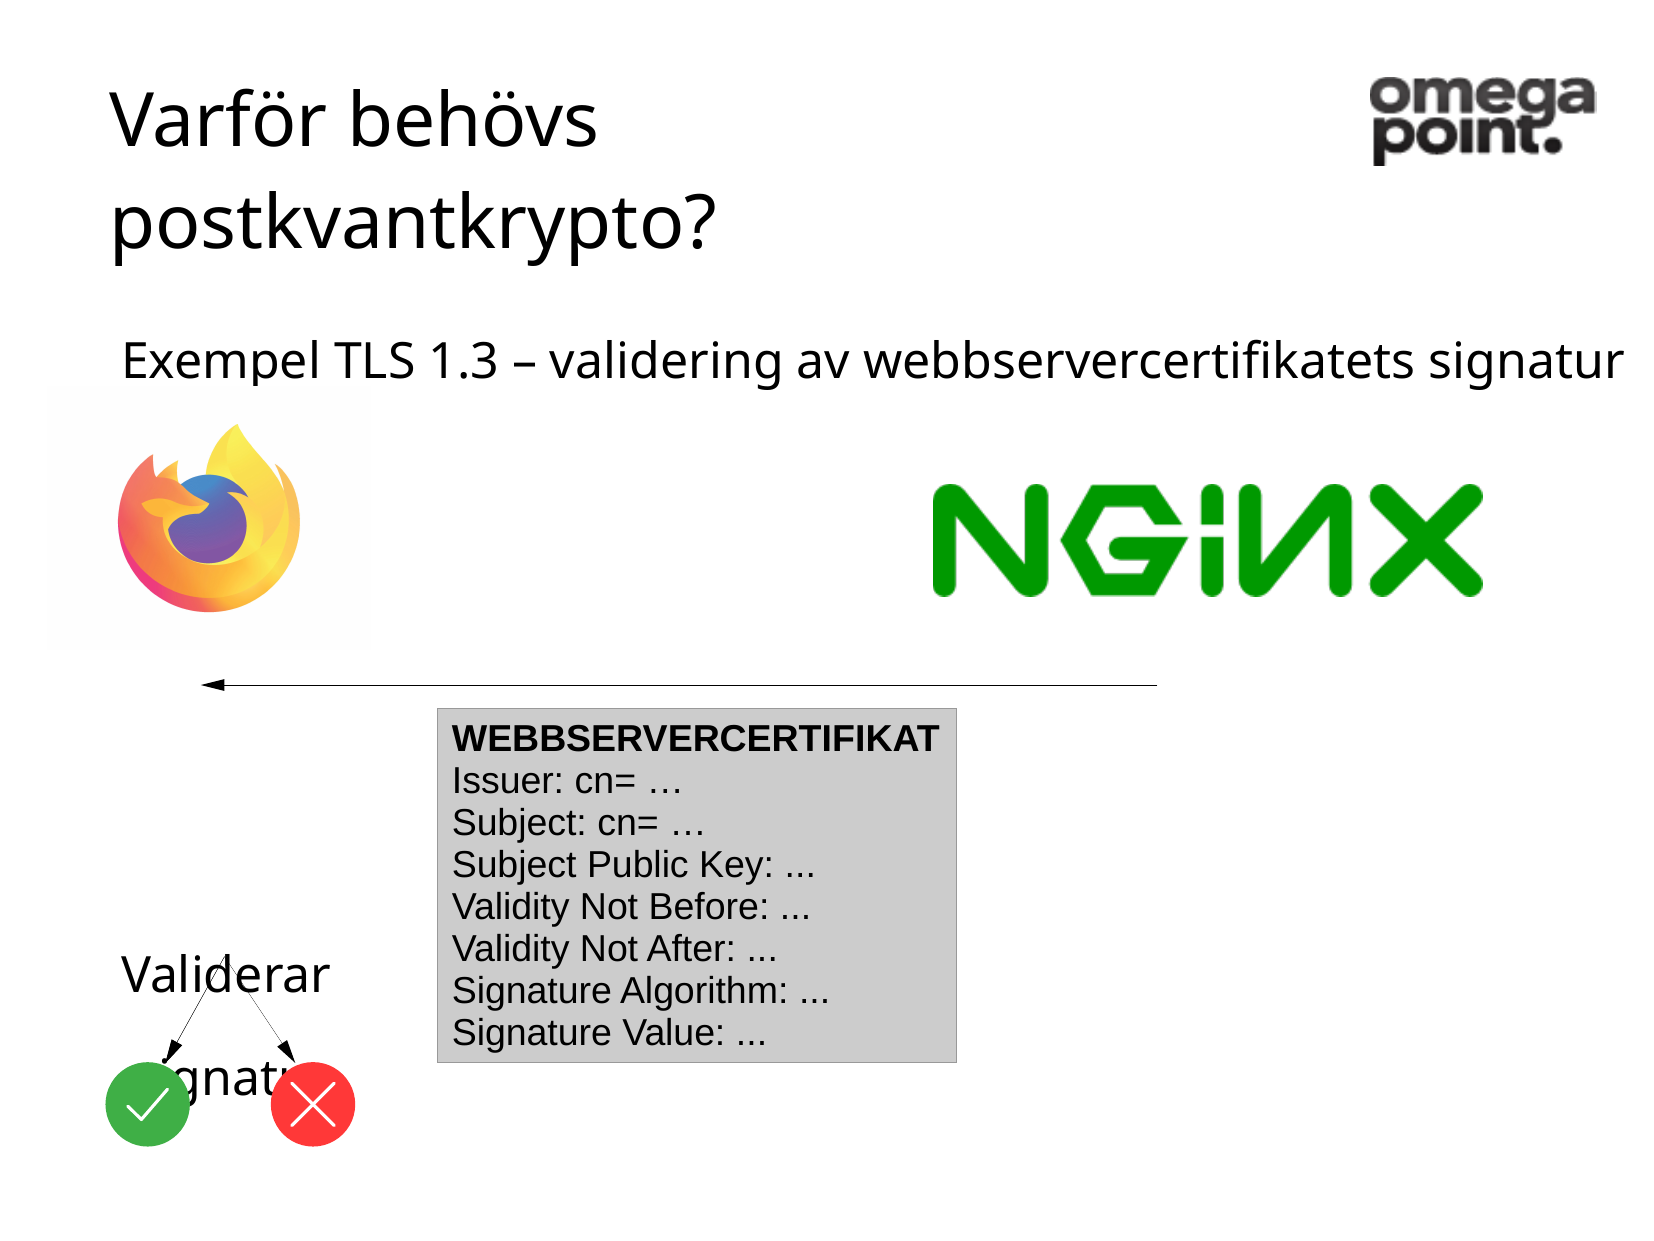

Varför behövs postkvantkrypto?
Exempel TLS 1.3 – validering av webbservercertifikatets signatur
Validerar
 signatur
WEBBSERVERCERTIFIKAT
Issuer: cn= …
Subject: cn= …
Subject Public Key: ...
Validity Not Before: ...
Validity Not After: ...
Signature Algorithm: ...
Signature Value: ...